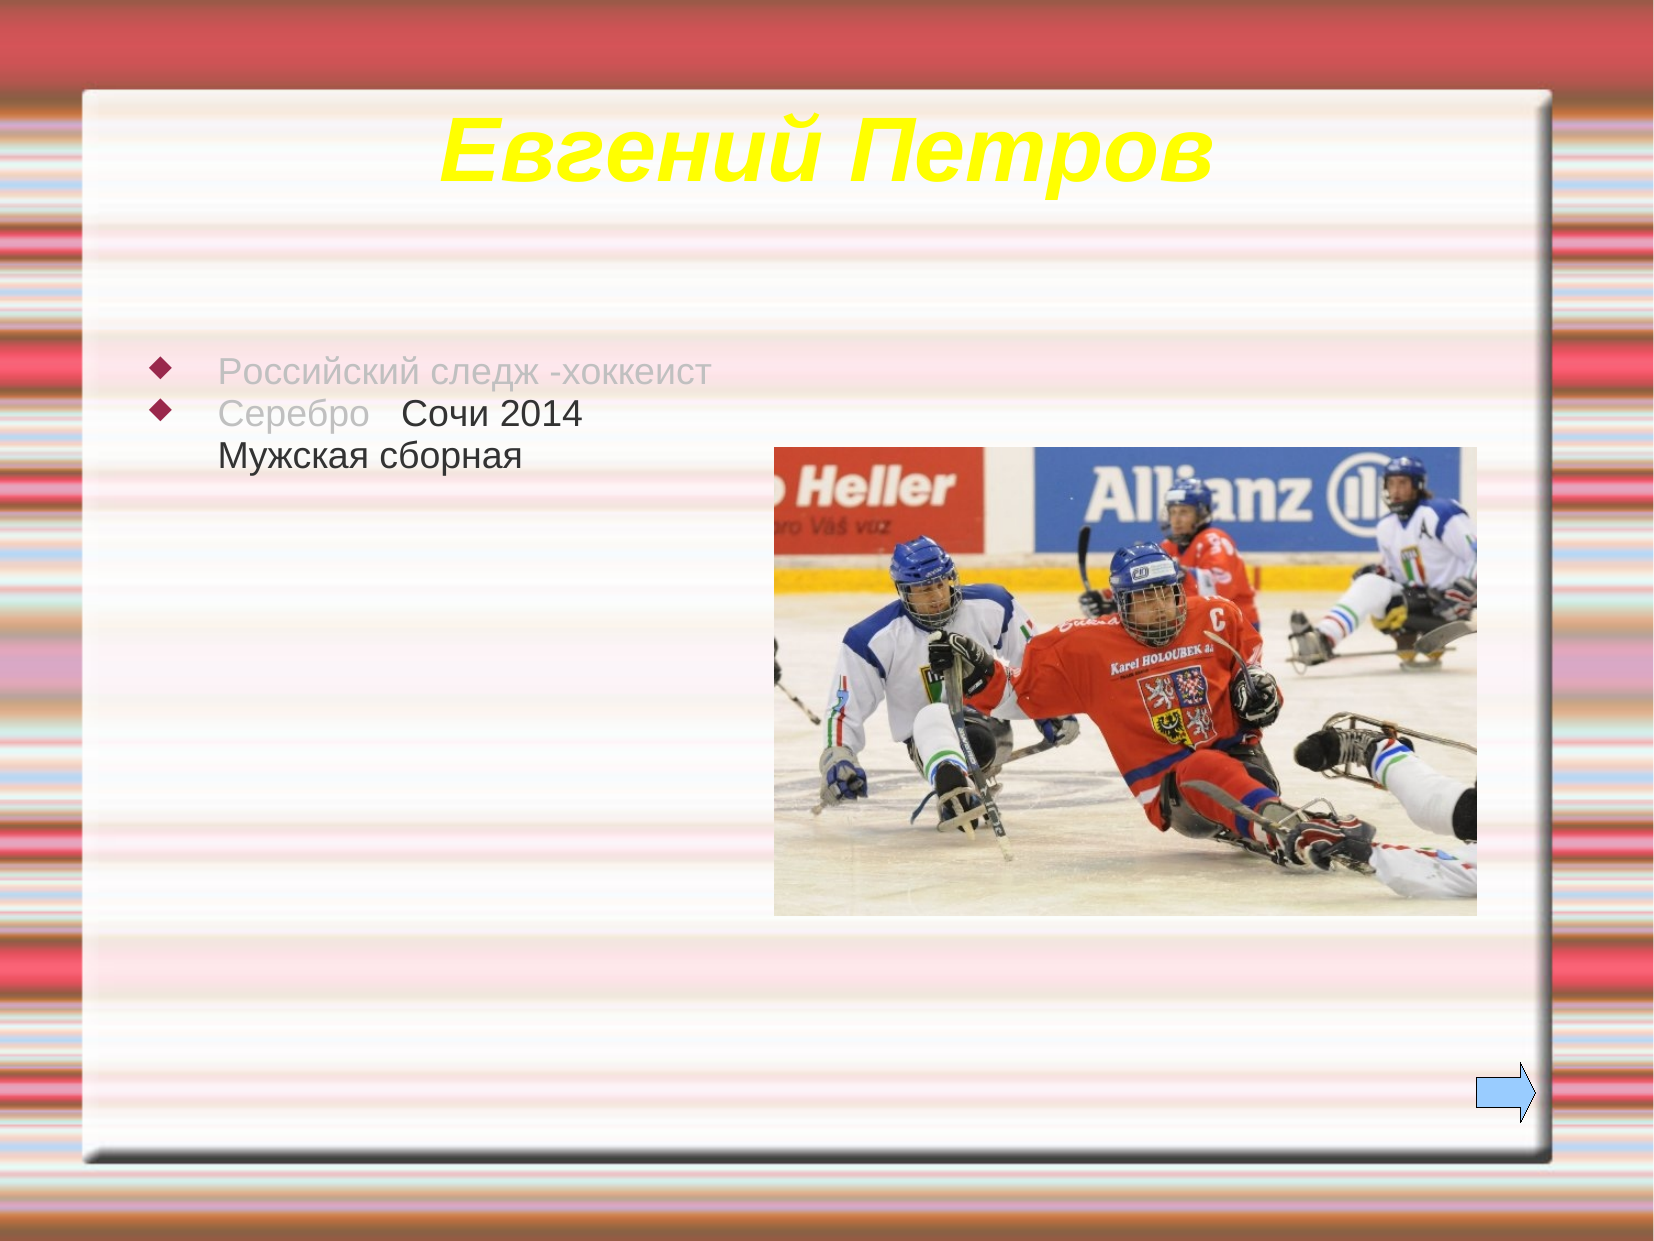

# Евгений Петров
Российский следж -хоккеист
Серебро Сочи 2014 	Мужская сборная